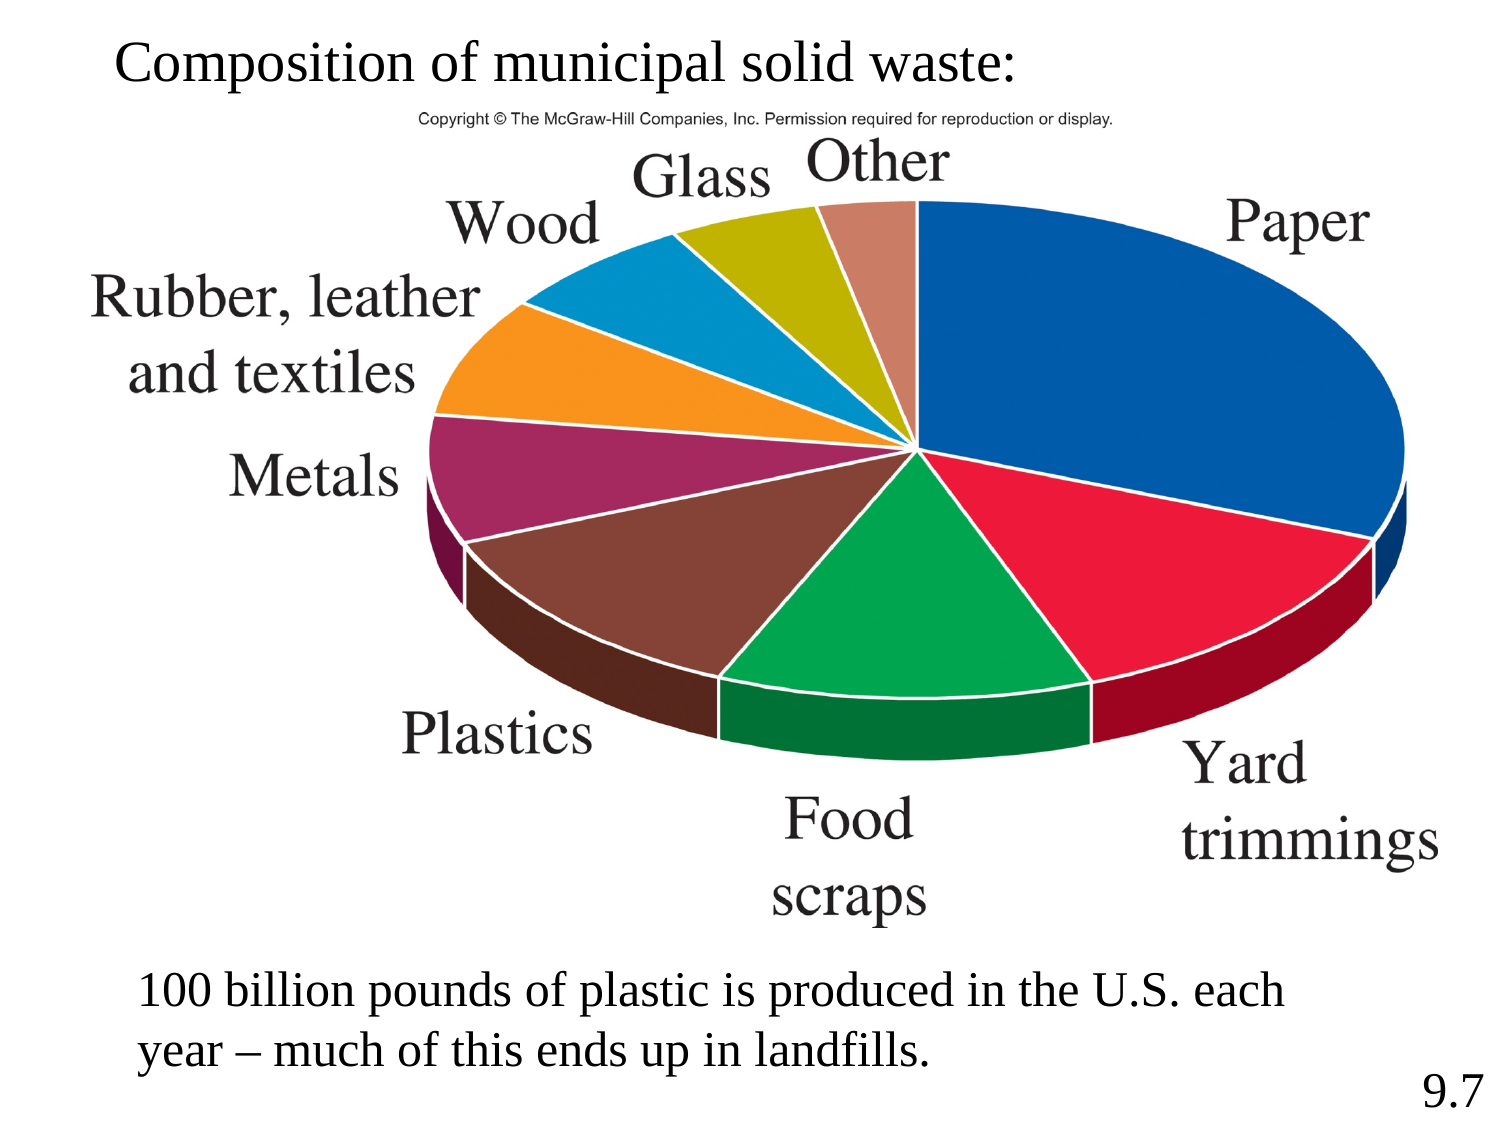

Composition of municipal solid waste:
100 billion pounds of plastic is produced in the U.S. each year – much of this ends up in landfills.
9.7